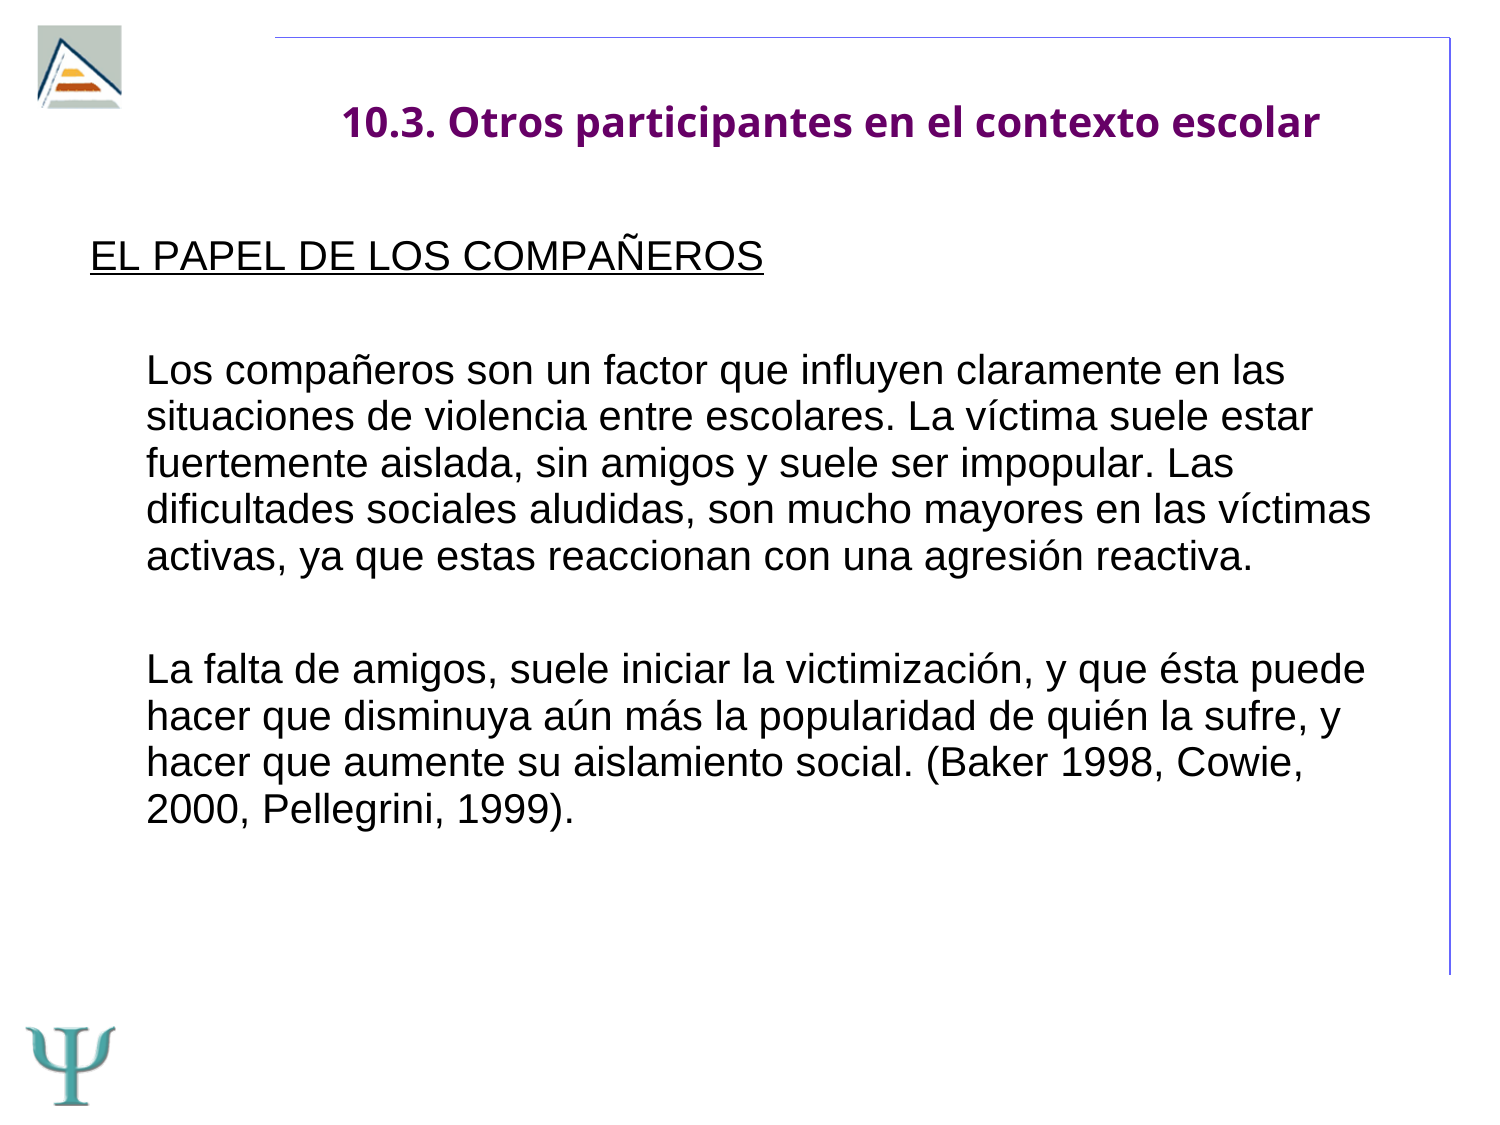

# 10.3. Otros participantes en el contexto escolar
EL PAPEL DE LOS COMPAÑEROS
	Los compañeros son un factor que influyen claramente en las situaciones de violencia entre escolares. La víctima suele estar fuertemente aislada, sin amigos y suele ser impopular. Las dificultades sociales aludidas, son mucho mayores en las víctimas activas, ya que estas reaccionan con una agresión reactiva.
	La falta de amigos, suele iniciar la victimización, y que ésta puede hacer que disminuya aún más la popularidad de quién la sufre, y hacer que aumente su aislamiento social. (Baker 1998, Cowie, 2000, Pellegrini, 1999).